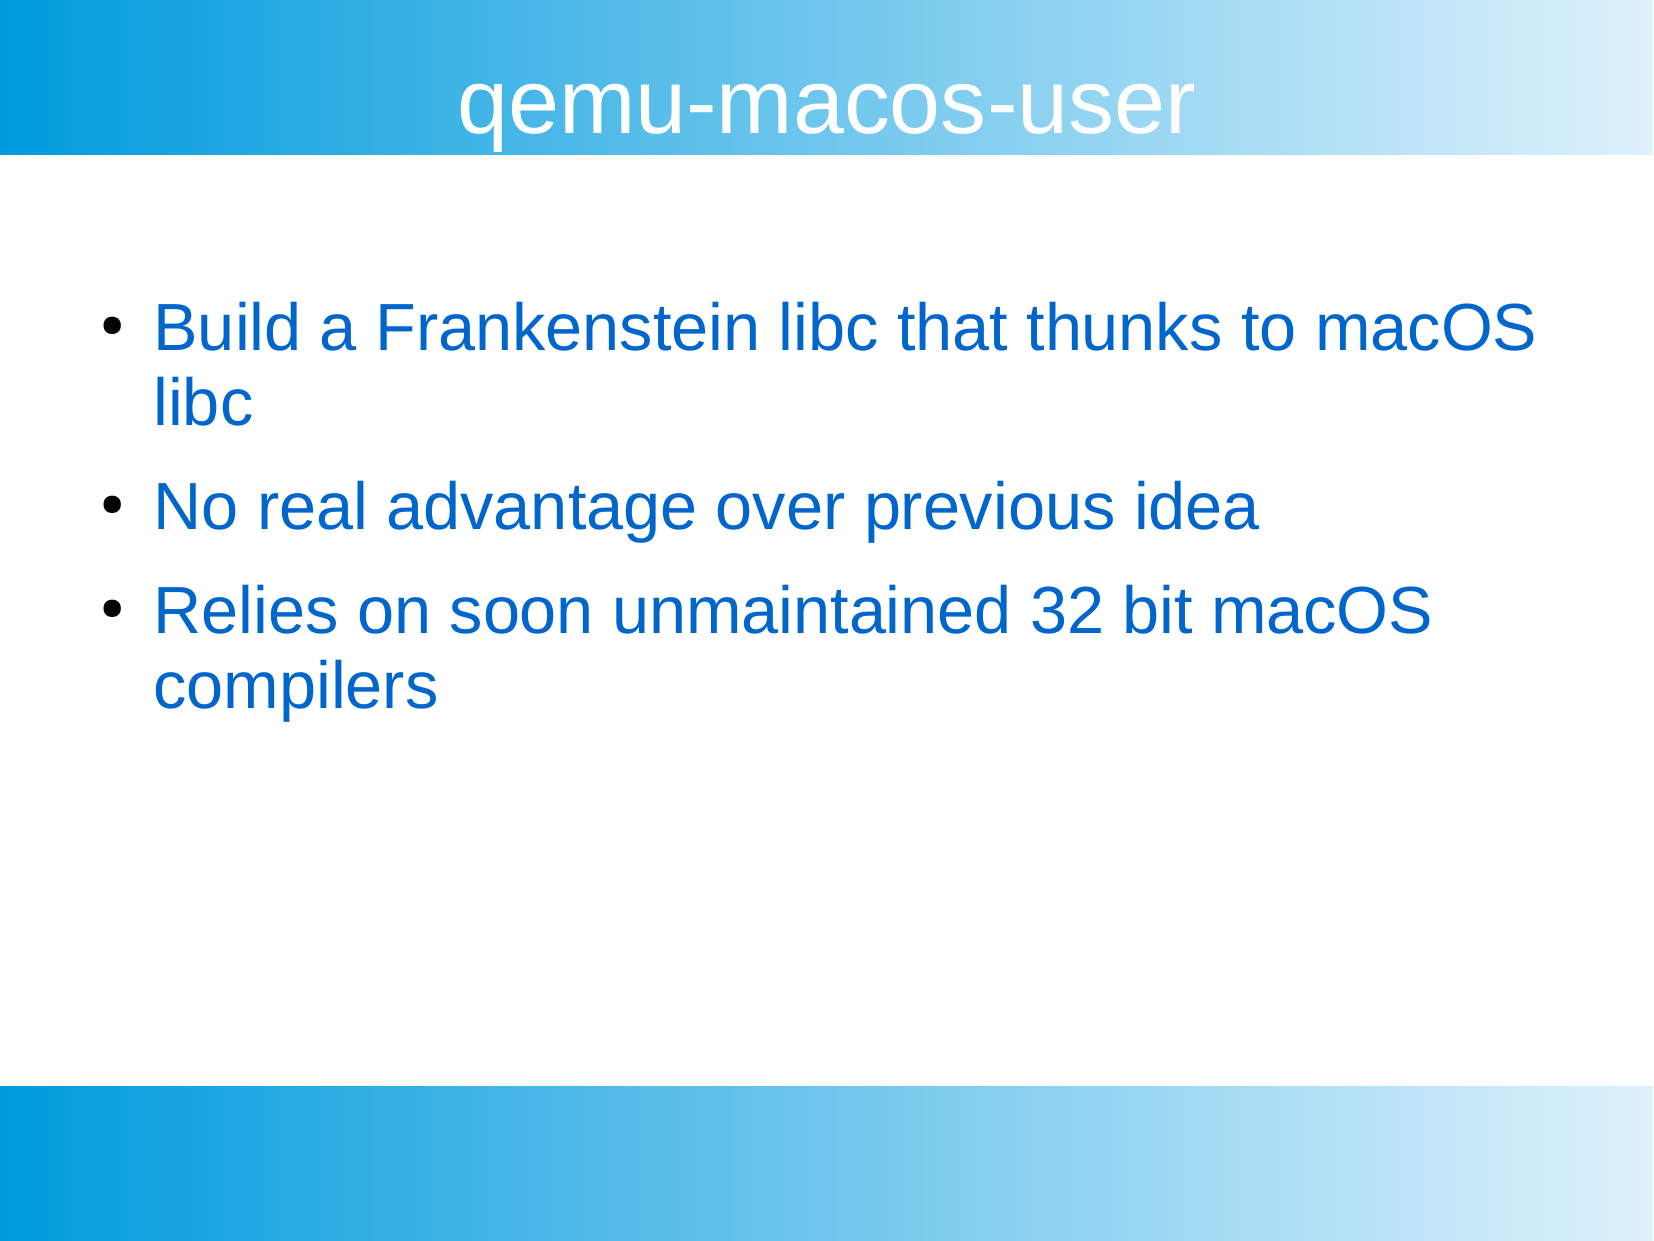

# qemu-macos-user
Build a Frankenstein libc that thunks to macOS libc
No real advantage over previous idea
Relies on soon unmaintained 32 bit macOS compilers